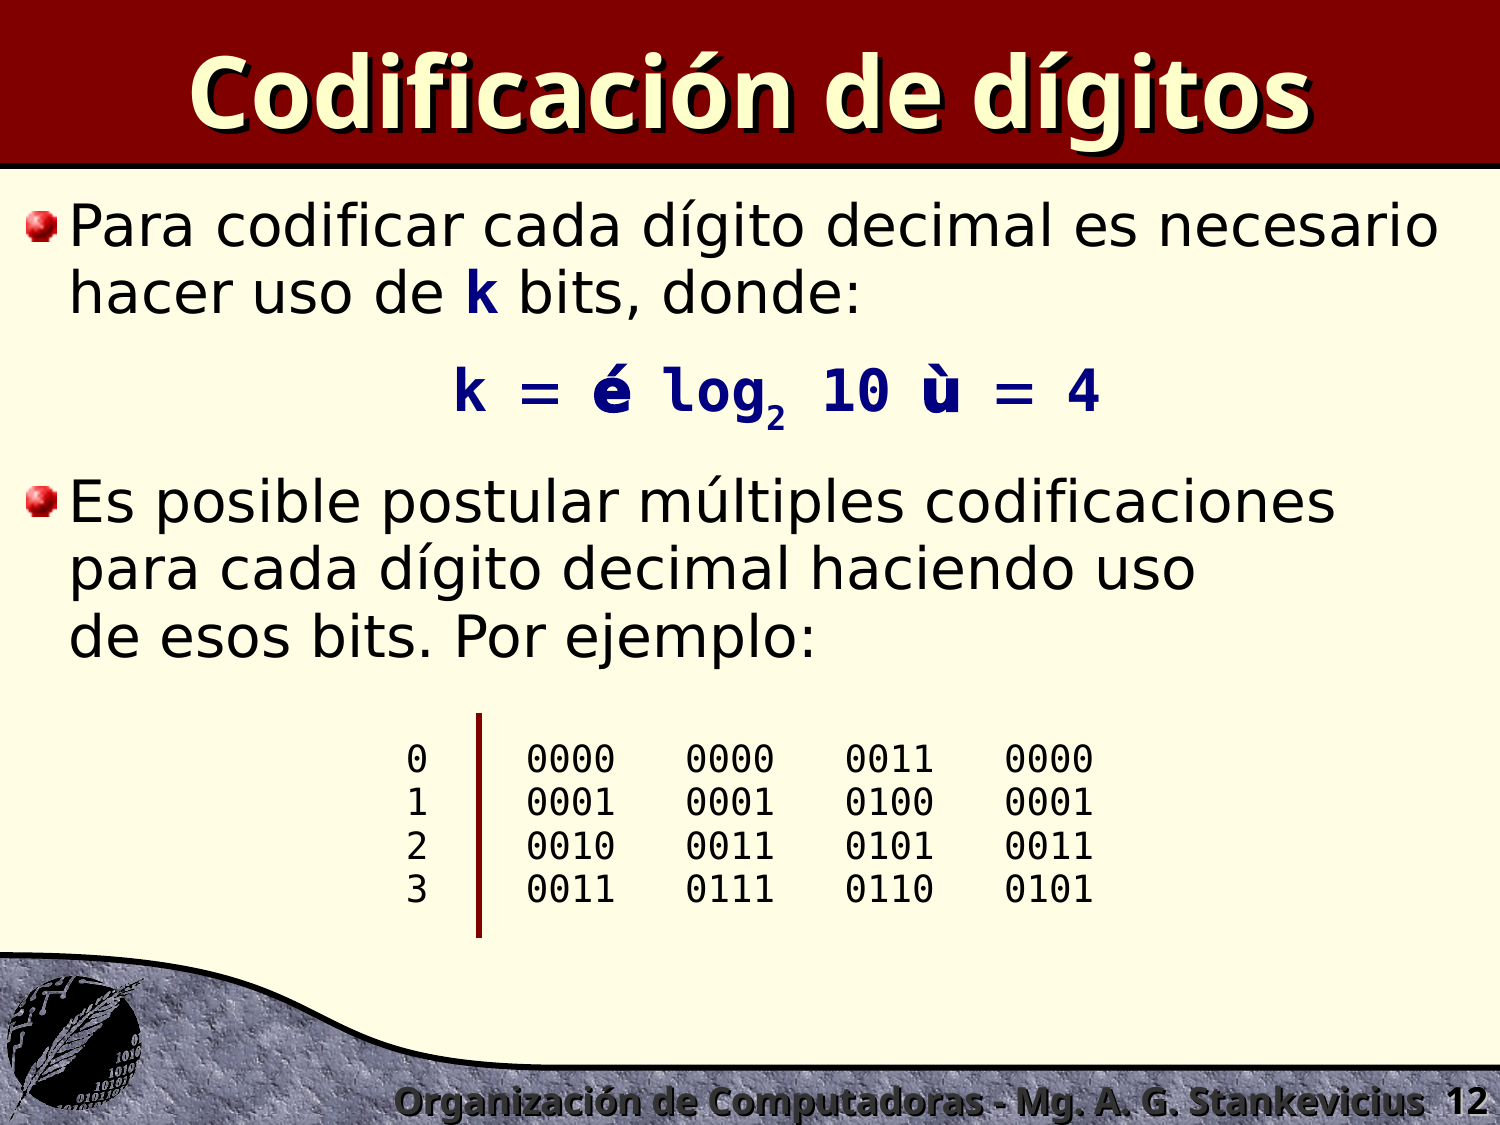

# Codificación de dígitos
Para codificar cada dígito decimal es necesario hacer uso de k bits, donde:
k = é log2 10 ù = 4
Es posible postular múltiples codificaciones para cada dígito decimal haciendo uso
de esos bits. Por ejemplo:
0
1
2
3
0000
0001
0010
0011
0000
0001
0011
0111
0011
0100
0101
0110
0000
0001
0011
0101
12